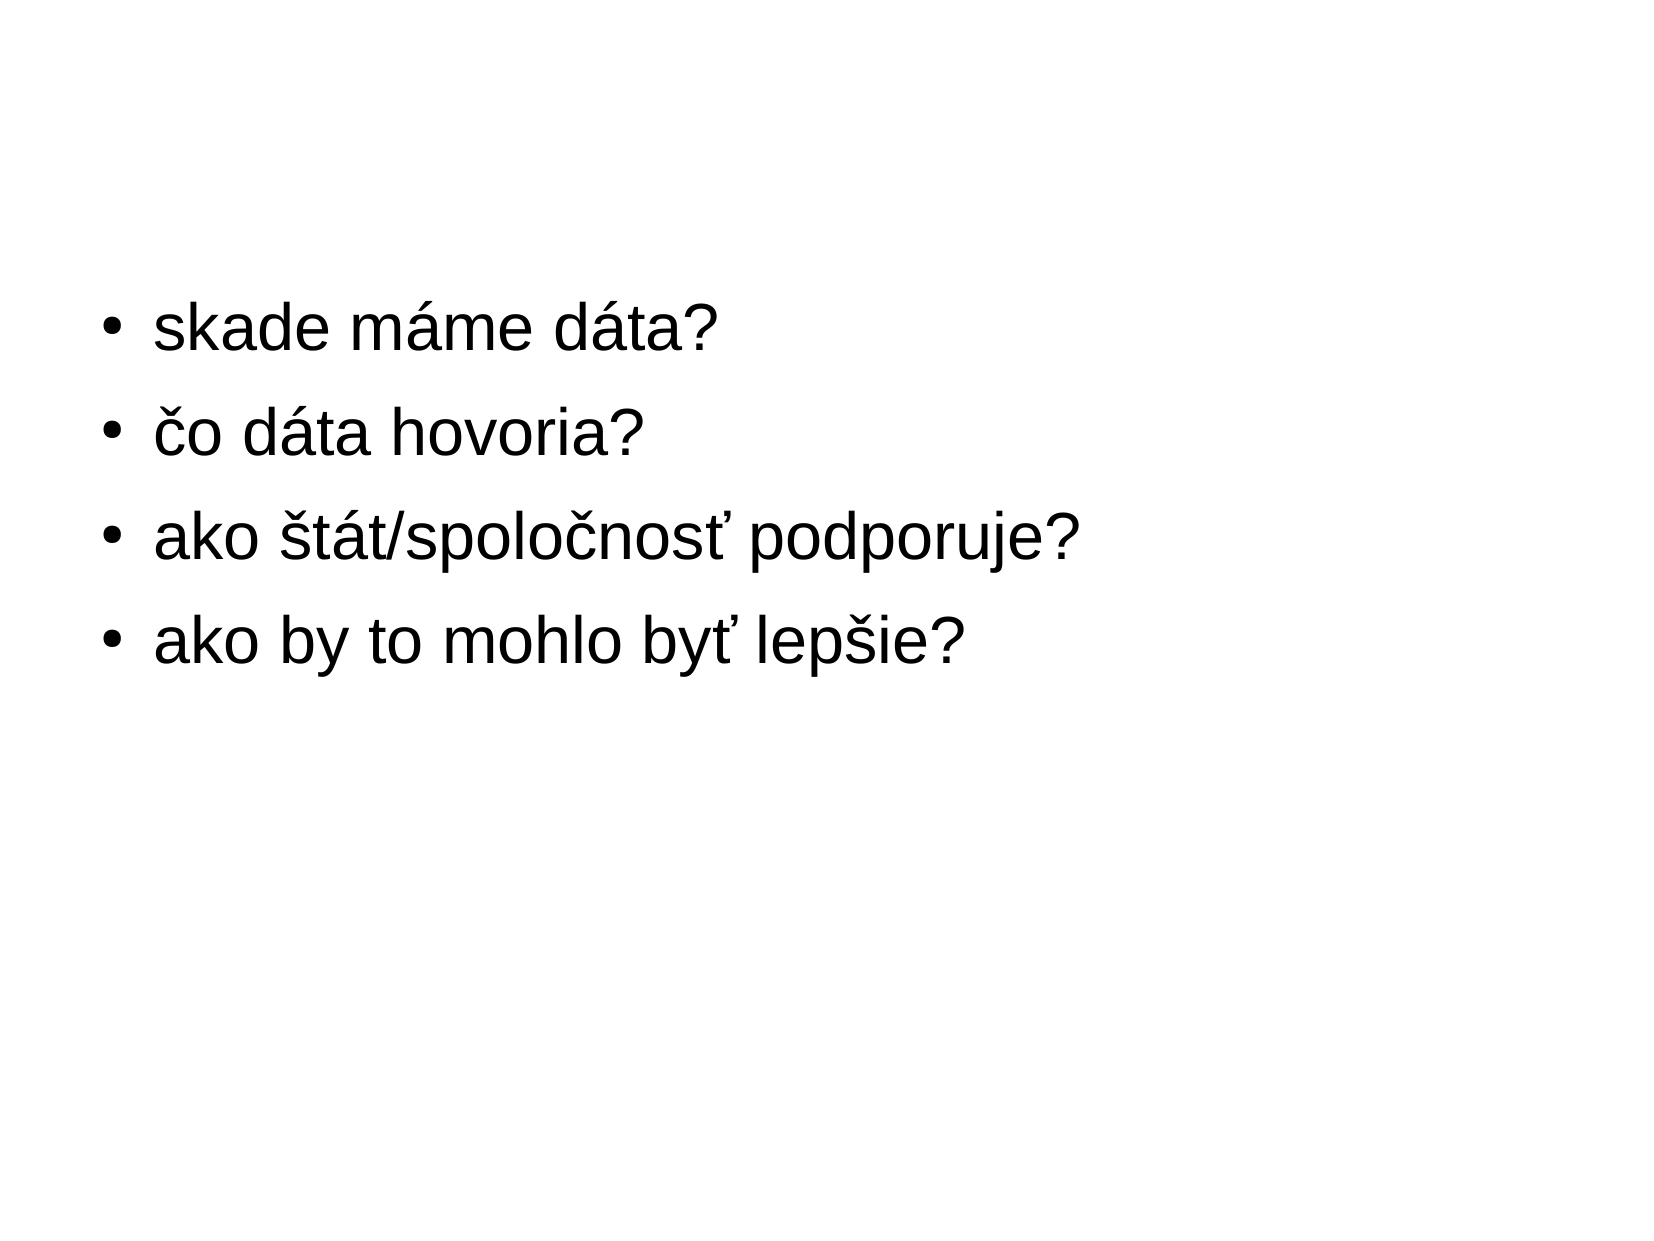

#
skade máme dáta?
čo dáta hovoria?
ako štát/spoločnosť podporuje?
ako by to mohlo byť lepšie?